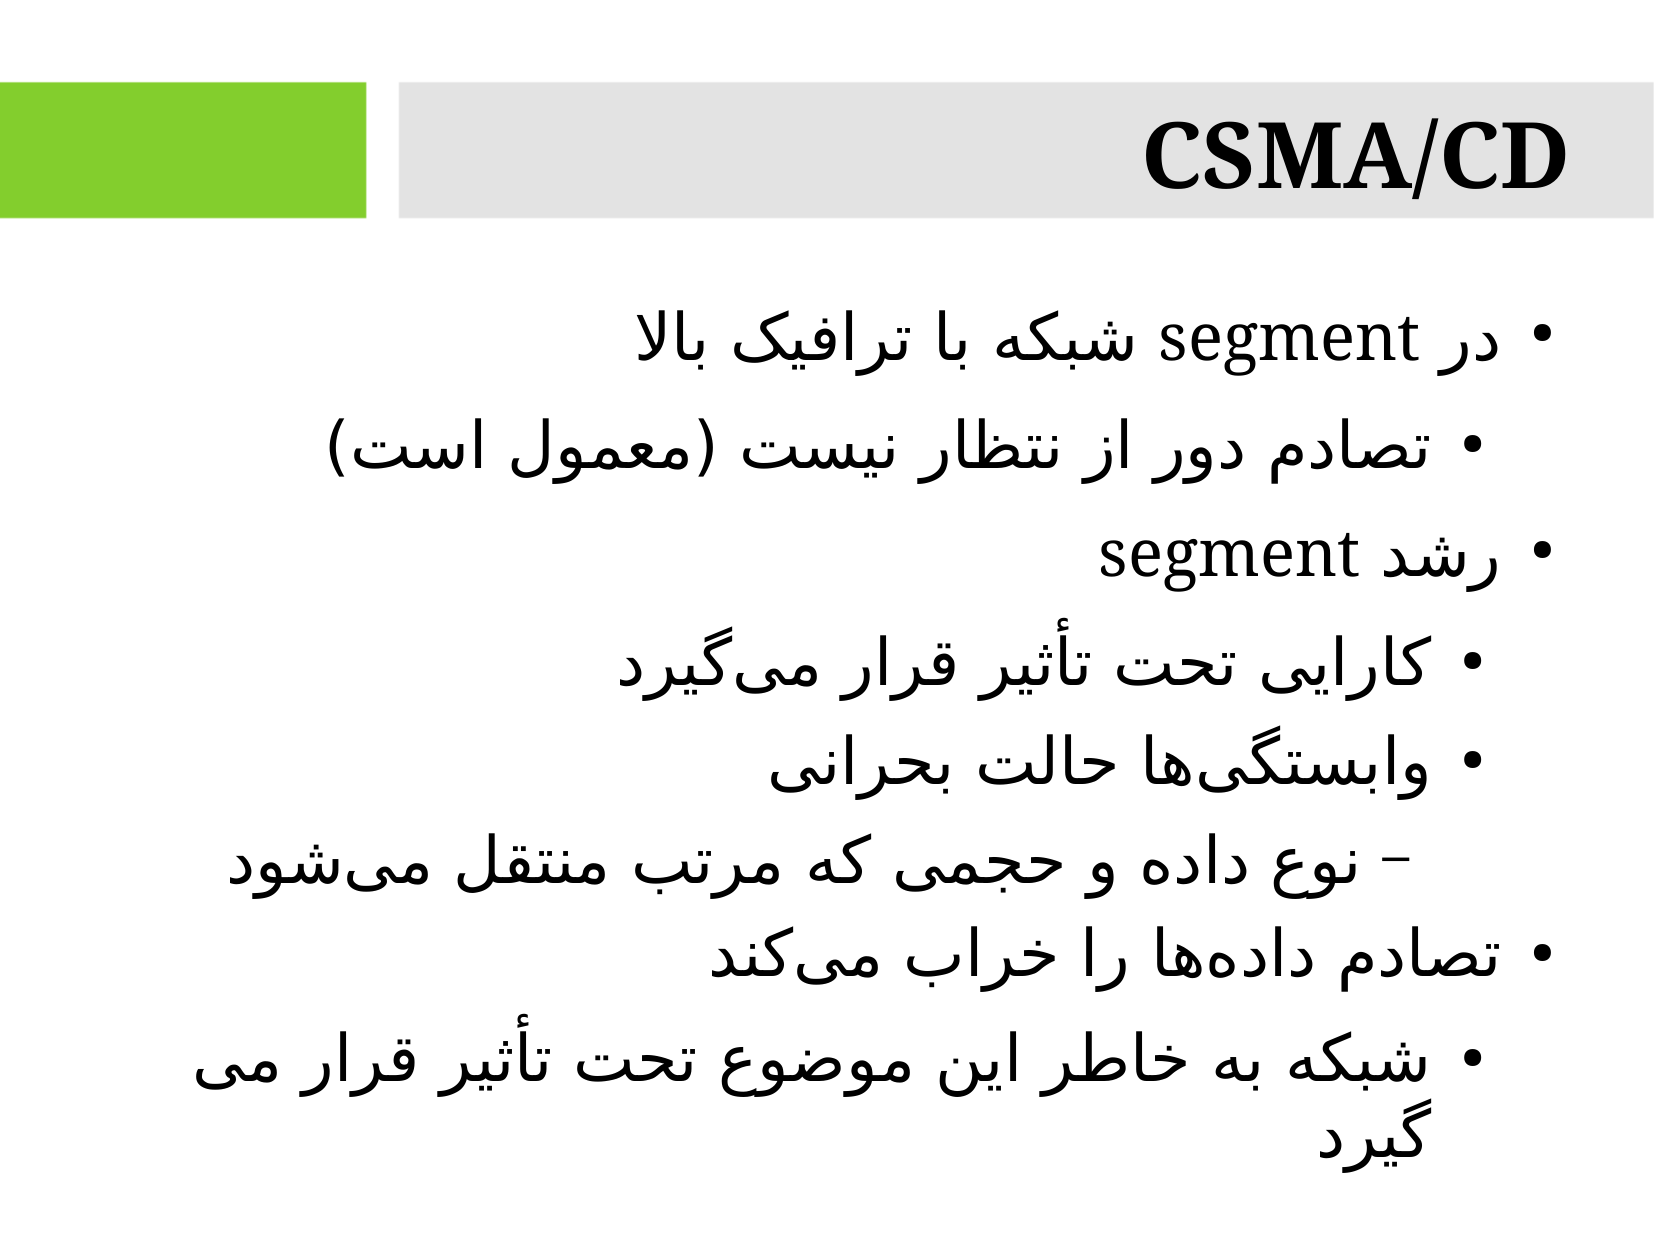

# CSMA/CD
در segment شبکه با ترافیک بالا
تصادم دور از نتظار نیست (معمول است)
رشد segment
کارایی تحت تأثیر قرار می‌گیرد
وابستگی‌ها حالت بحرانی
نوع داده و حجمی که مرتب منتقل می‌شود
تصادم داده‌ها را خراب می‌کند
شبکه به خاطر این موضوع تحت تأثیر قرار می گیرد